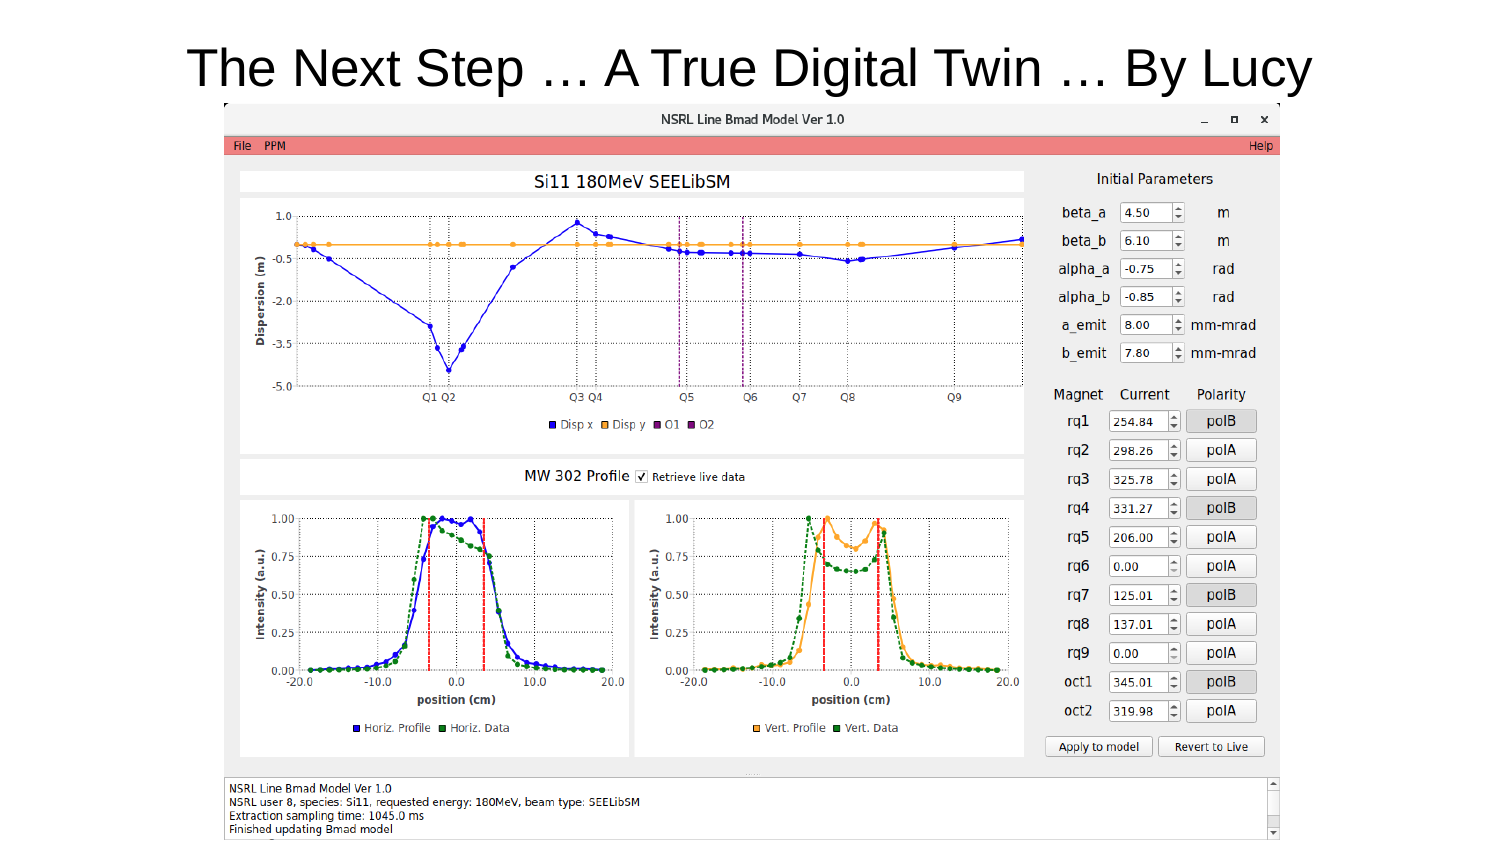

# The Next Step … A True Digital Twin … By Lucy